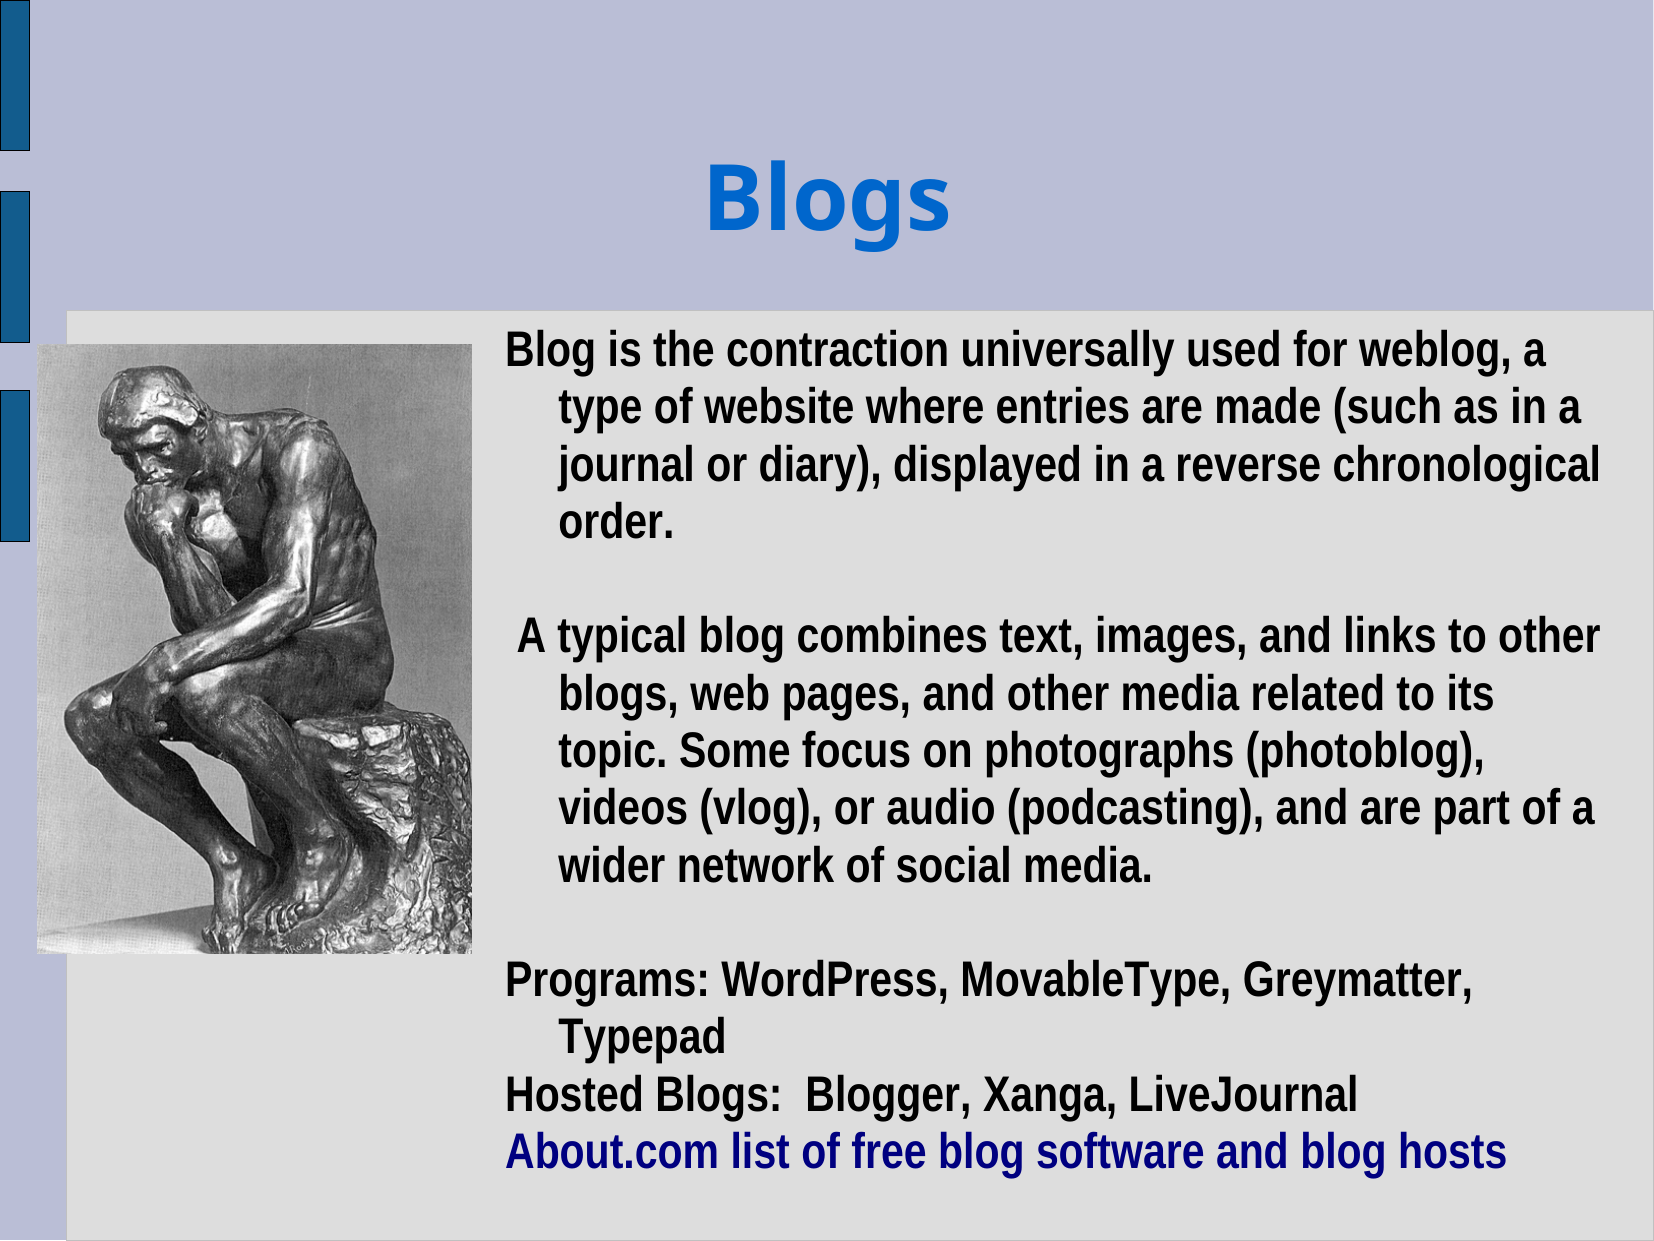

# Blogs
Blog is the contraction universally used for weblog, a type of website where entries are made (such as in a journal or diary), displayed in a reverse chronological order.
 A typical blog combines text, images, and links to other blogs, web pages, and other media related to its topic. Some focus on photographs (photoblog), videos (vlog), or audio (podcasting), and are part of a wider network of social media.
Programs: WordPress, MovableType, Greymatter, Typepad
Hosted Blogs: Blogger, Xanga, LiveJournal
About.com list of free blog software and blog hosts